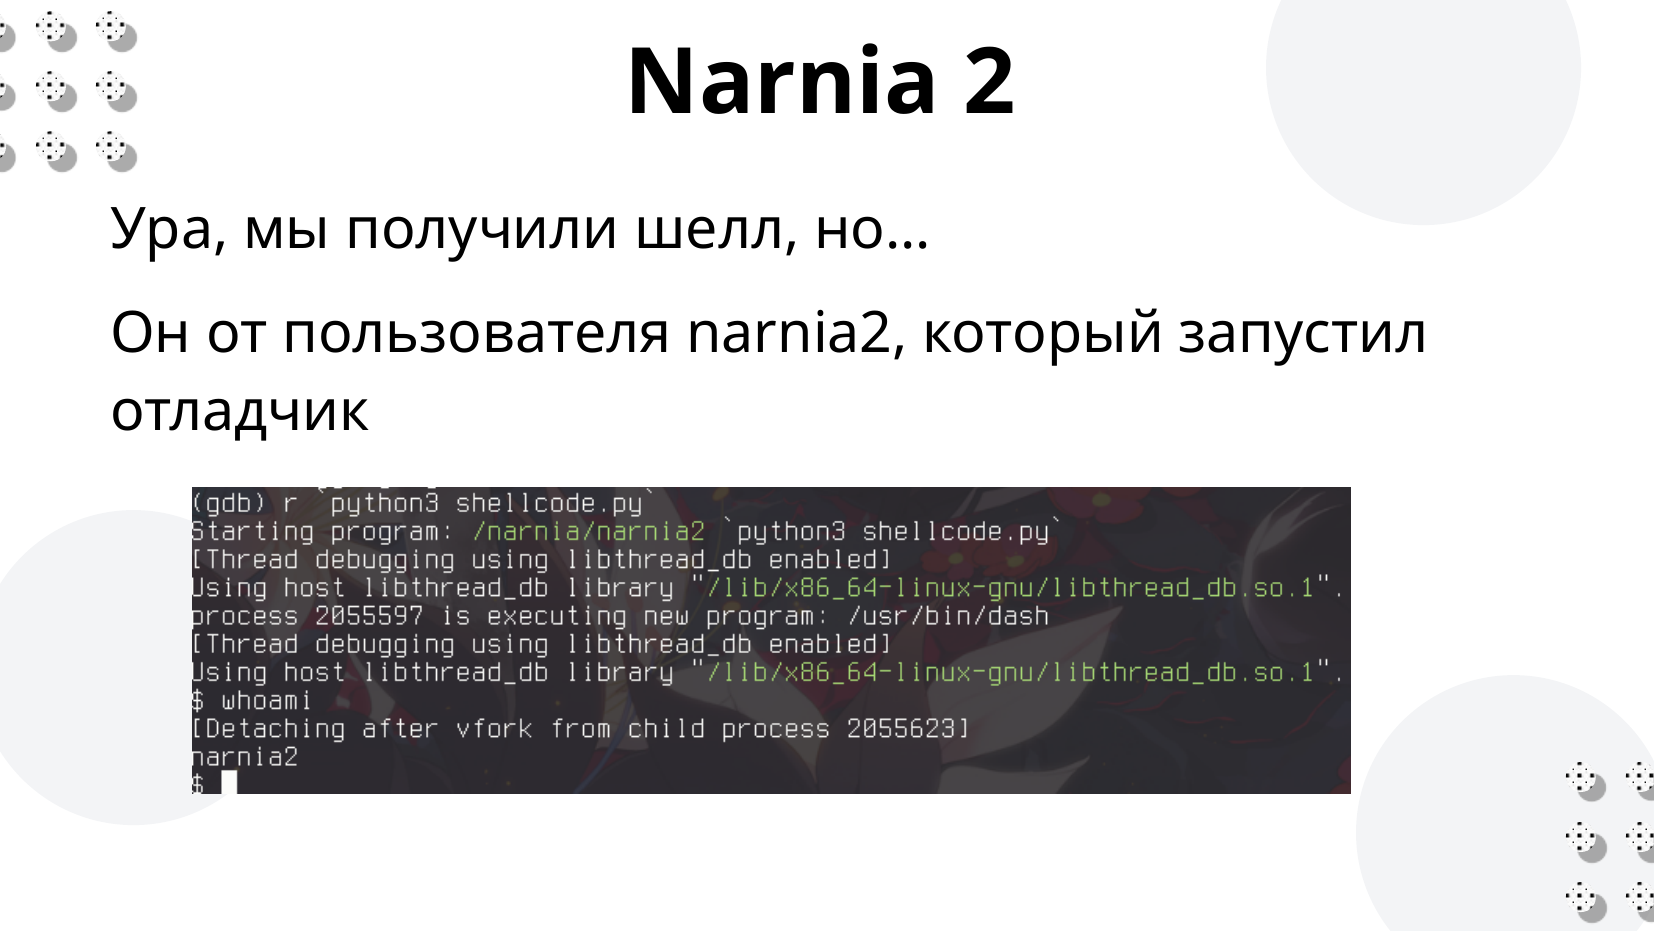

# Narnia 2
Ура, мы получили шелл, но…
Он от пользователя narnia2, который запустил отладчик